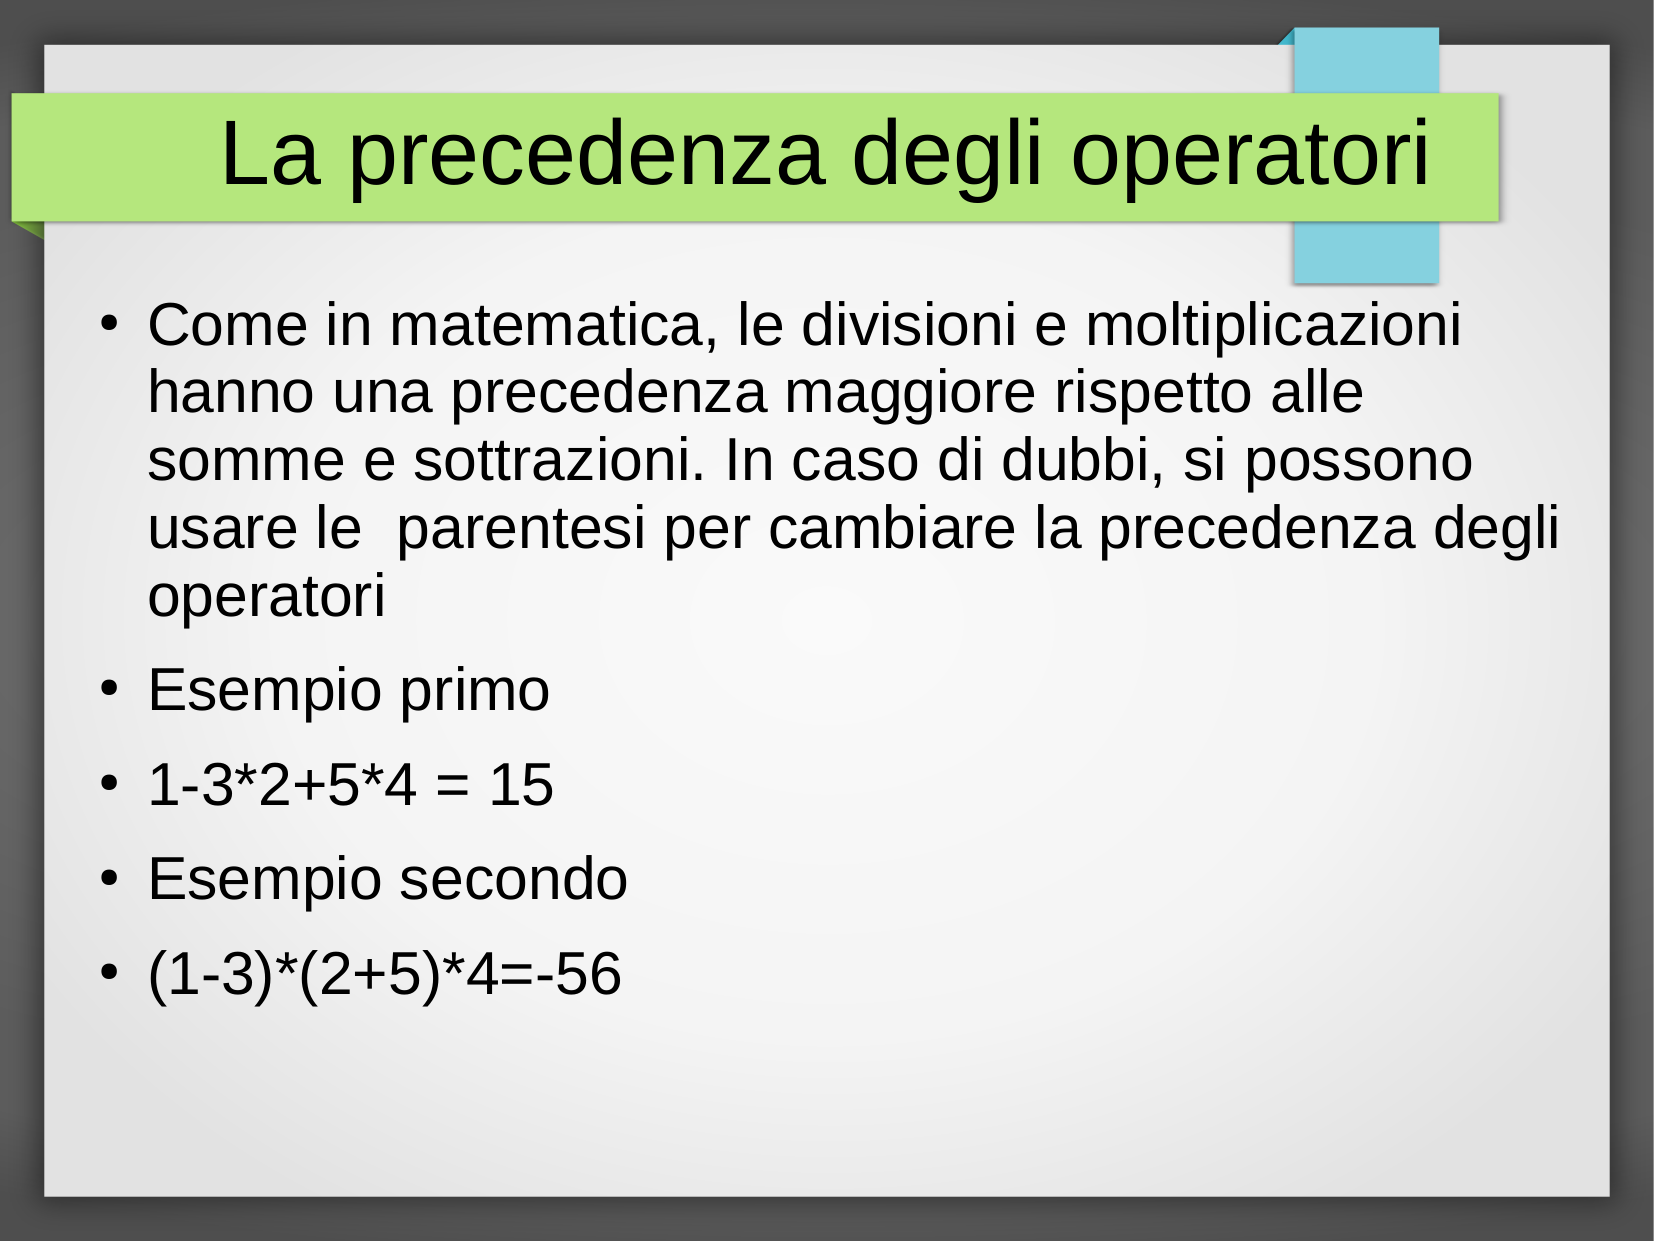

# La precedenza degli operatori
Come in matematica, le divisioni e moltiplicazioni hanno una precedenza maggiore rispetto alle somme e sottrazioni. In caso di dubbi, si possono usare le parentesi per cambiare la precedenza degli operatori
Esempio primo
1-3*2+5*4 = 15
Esempio secondo
(1-3)*(2+5)*4=-56